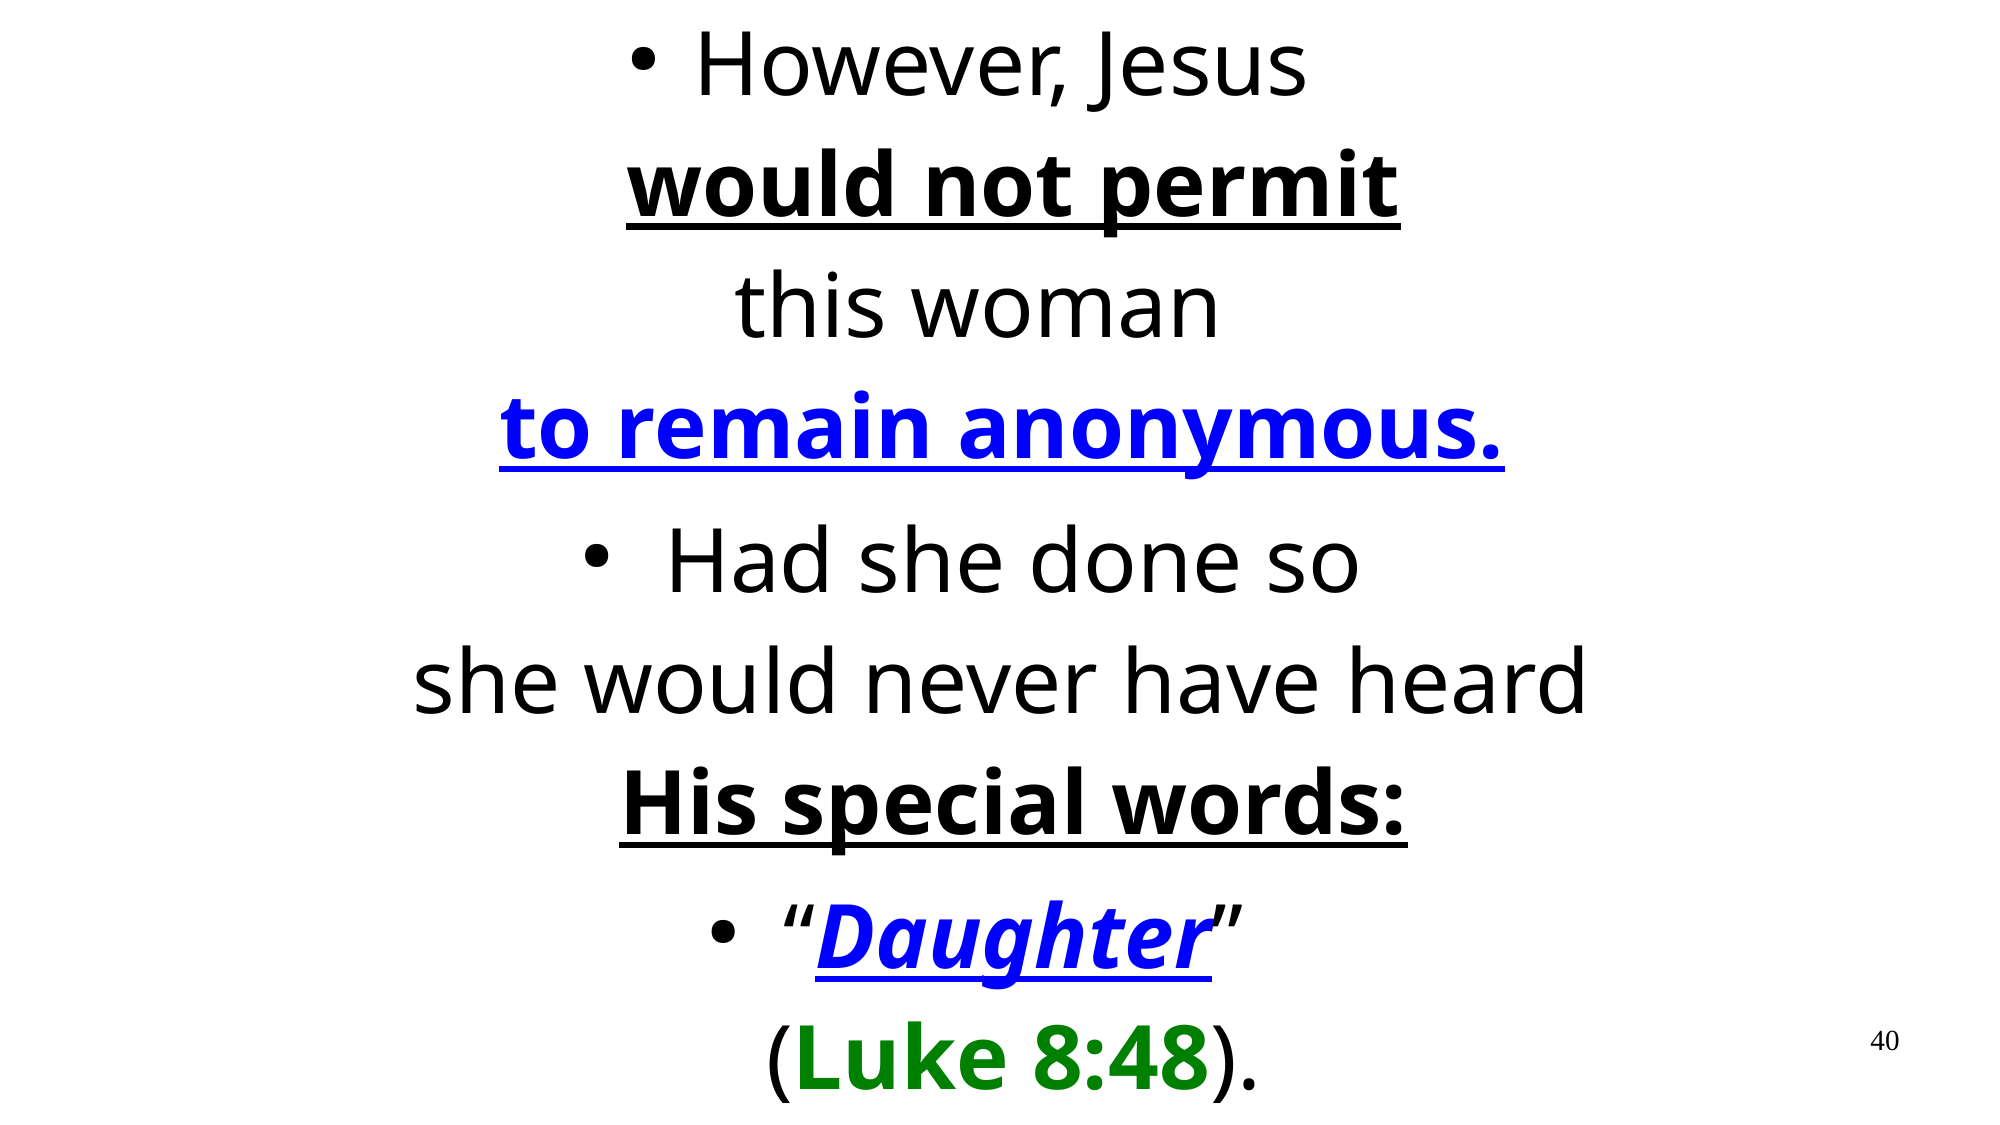

# However, Jesus would not permit this woman to remain anonymous.
 Had she done so
she would never have heard
His special words:
“Daughter”
(Luke 8:48).
40